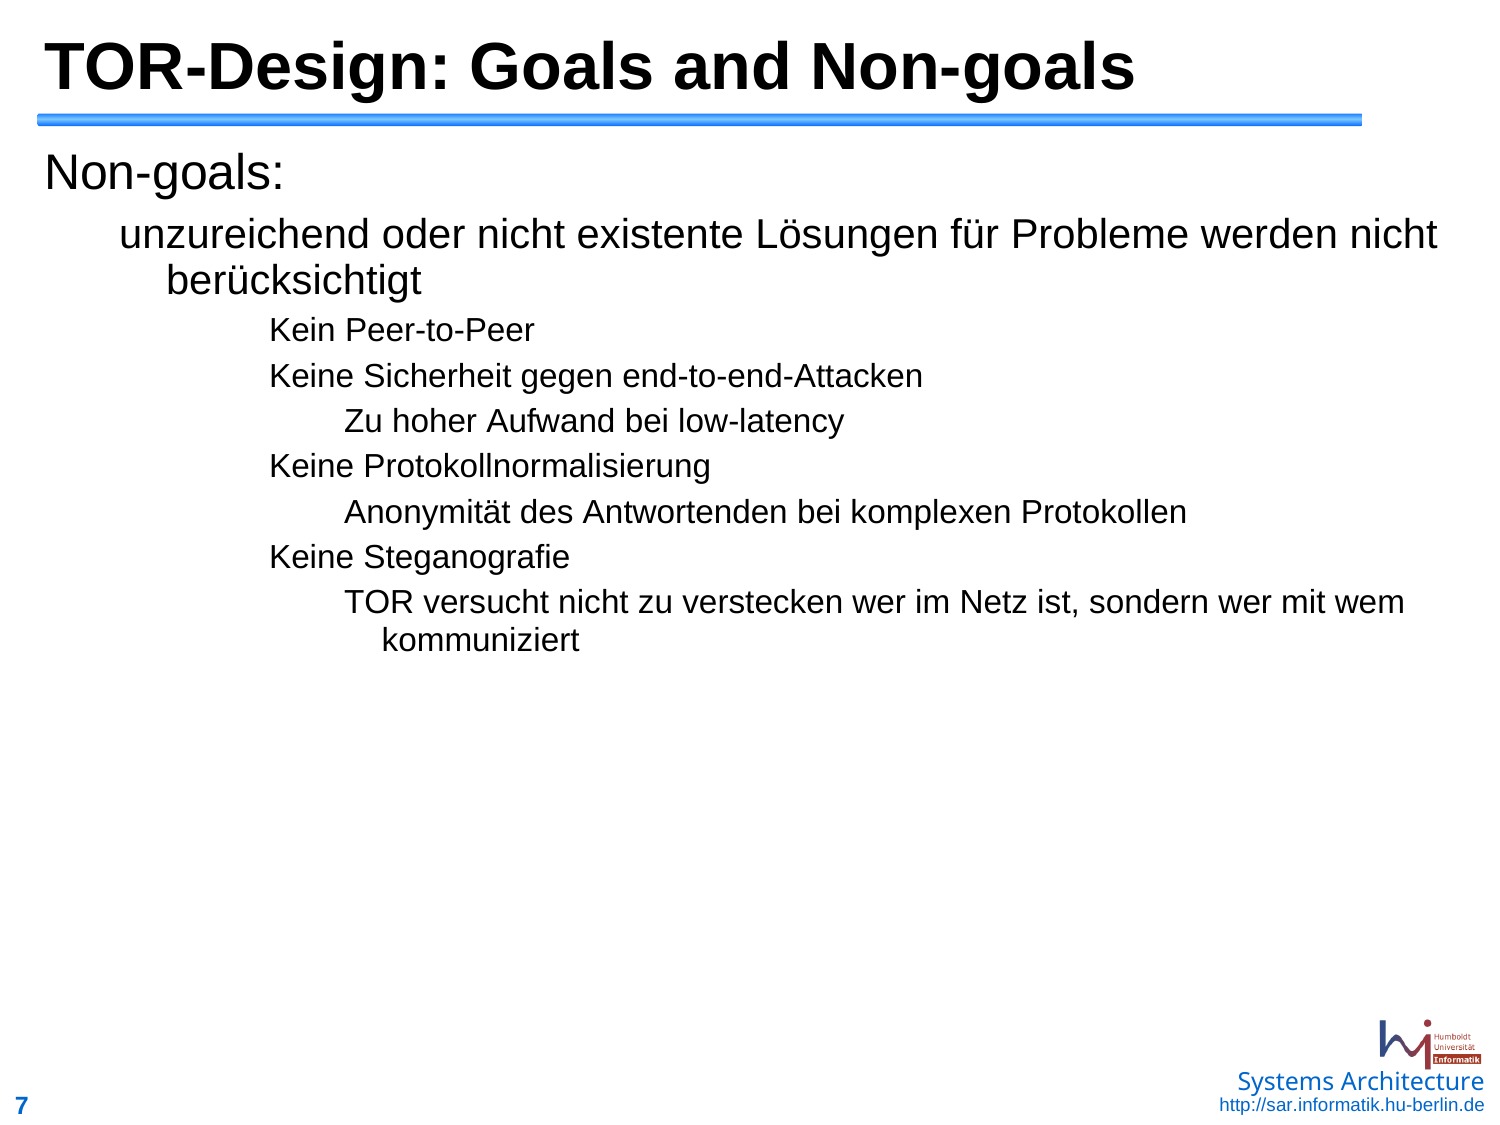

# TOR-Design: Goals and Non-goals
Non-goals:
unzureichend oder nicht existente Lösungen für Probleme werden nicht berücksichtigt
Kein Peer-to-Peer
Keine Sicherheit gegen end-to-end-Attacken
Zu hoher Aufwand bei low-latency
Keine Protokollnormalisierung
Anonymität des Antwortenden bei komplexen Protokollen
Keine Steganografie
TOR versucht nicht zu verstecken wer im Netz ist, sondern wer mit wem kommuniziert